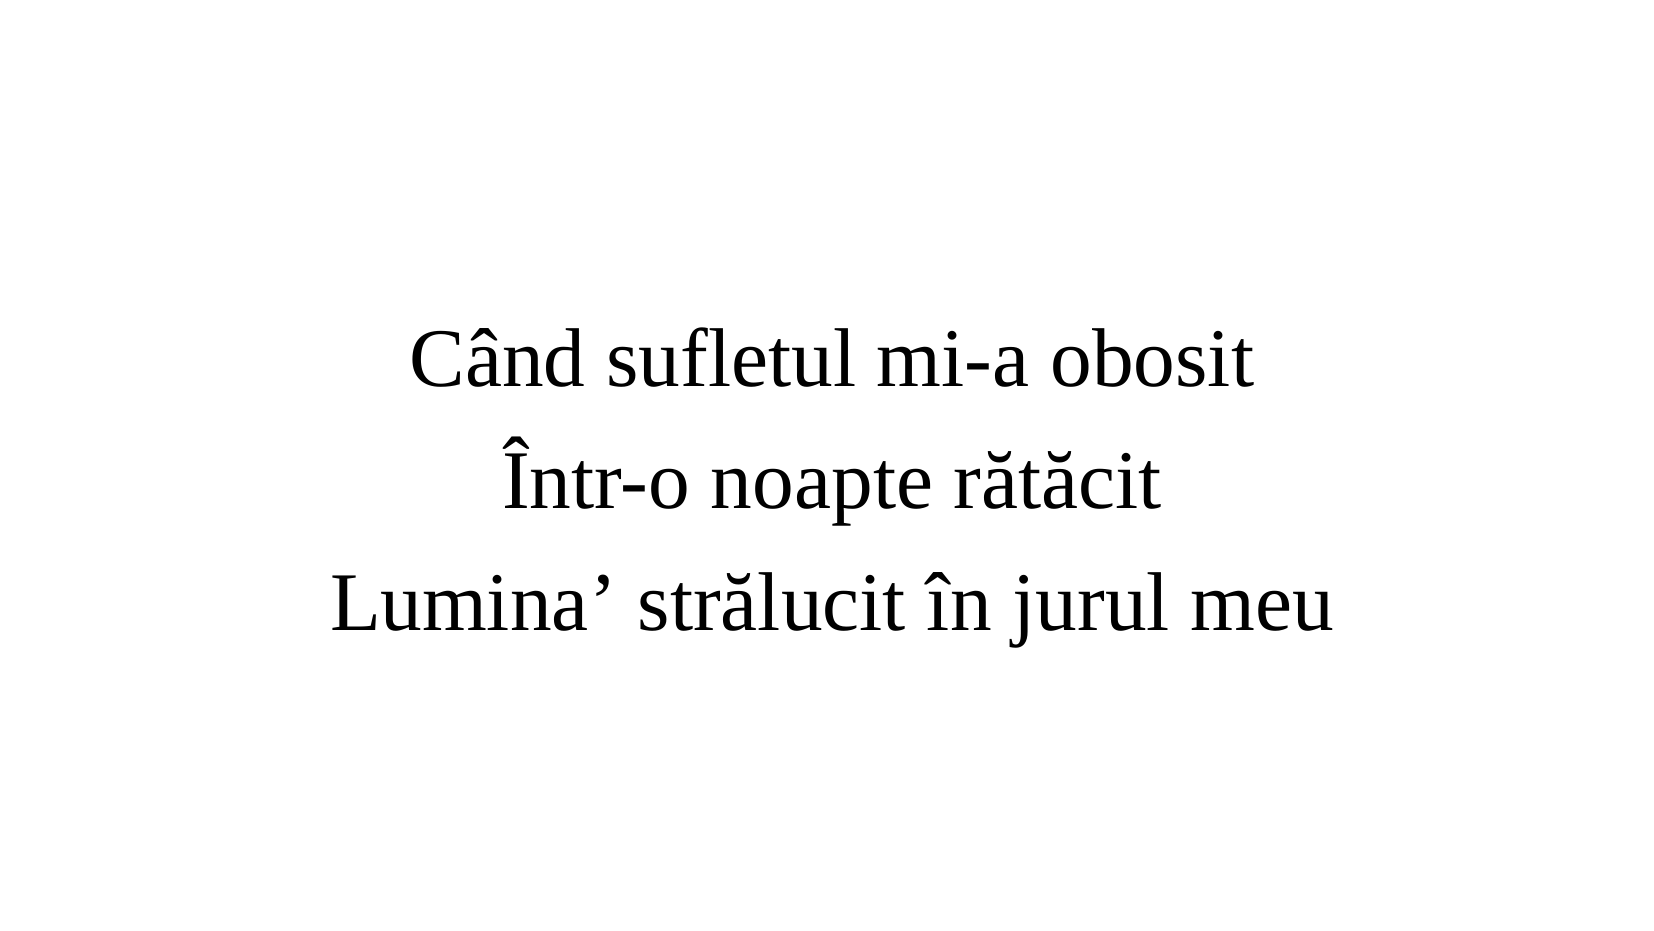

# Când sufletul mi-a obosit
Într-o noapte rătăcit
Lumina’ strălucit în jurul meu